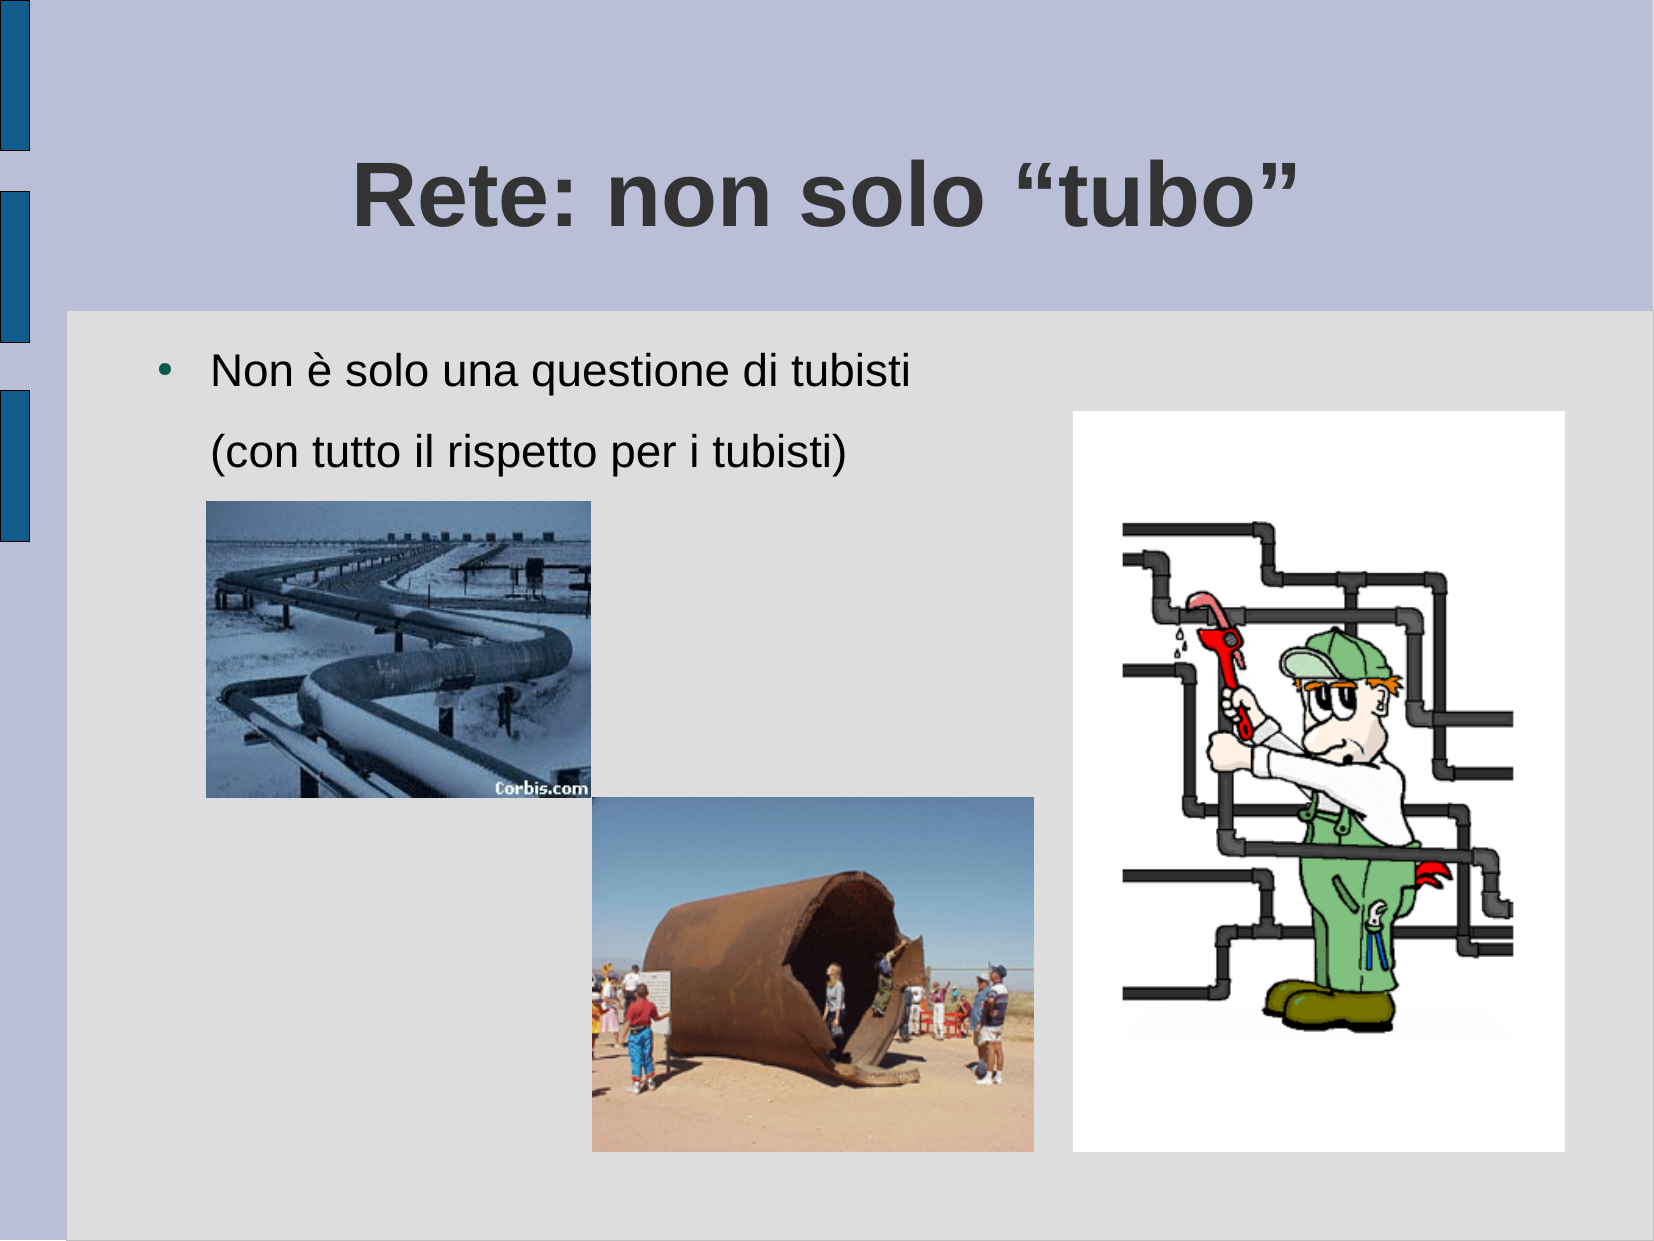

# Rete: non solo “tubo”
Non è solo una questione di tubisti
(con tutto il rispetto per i tubisti)